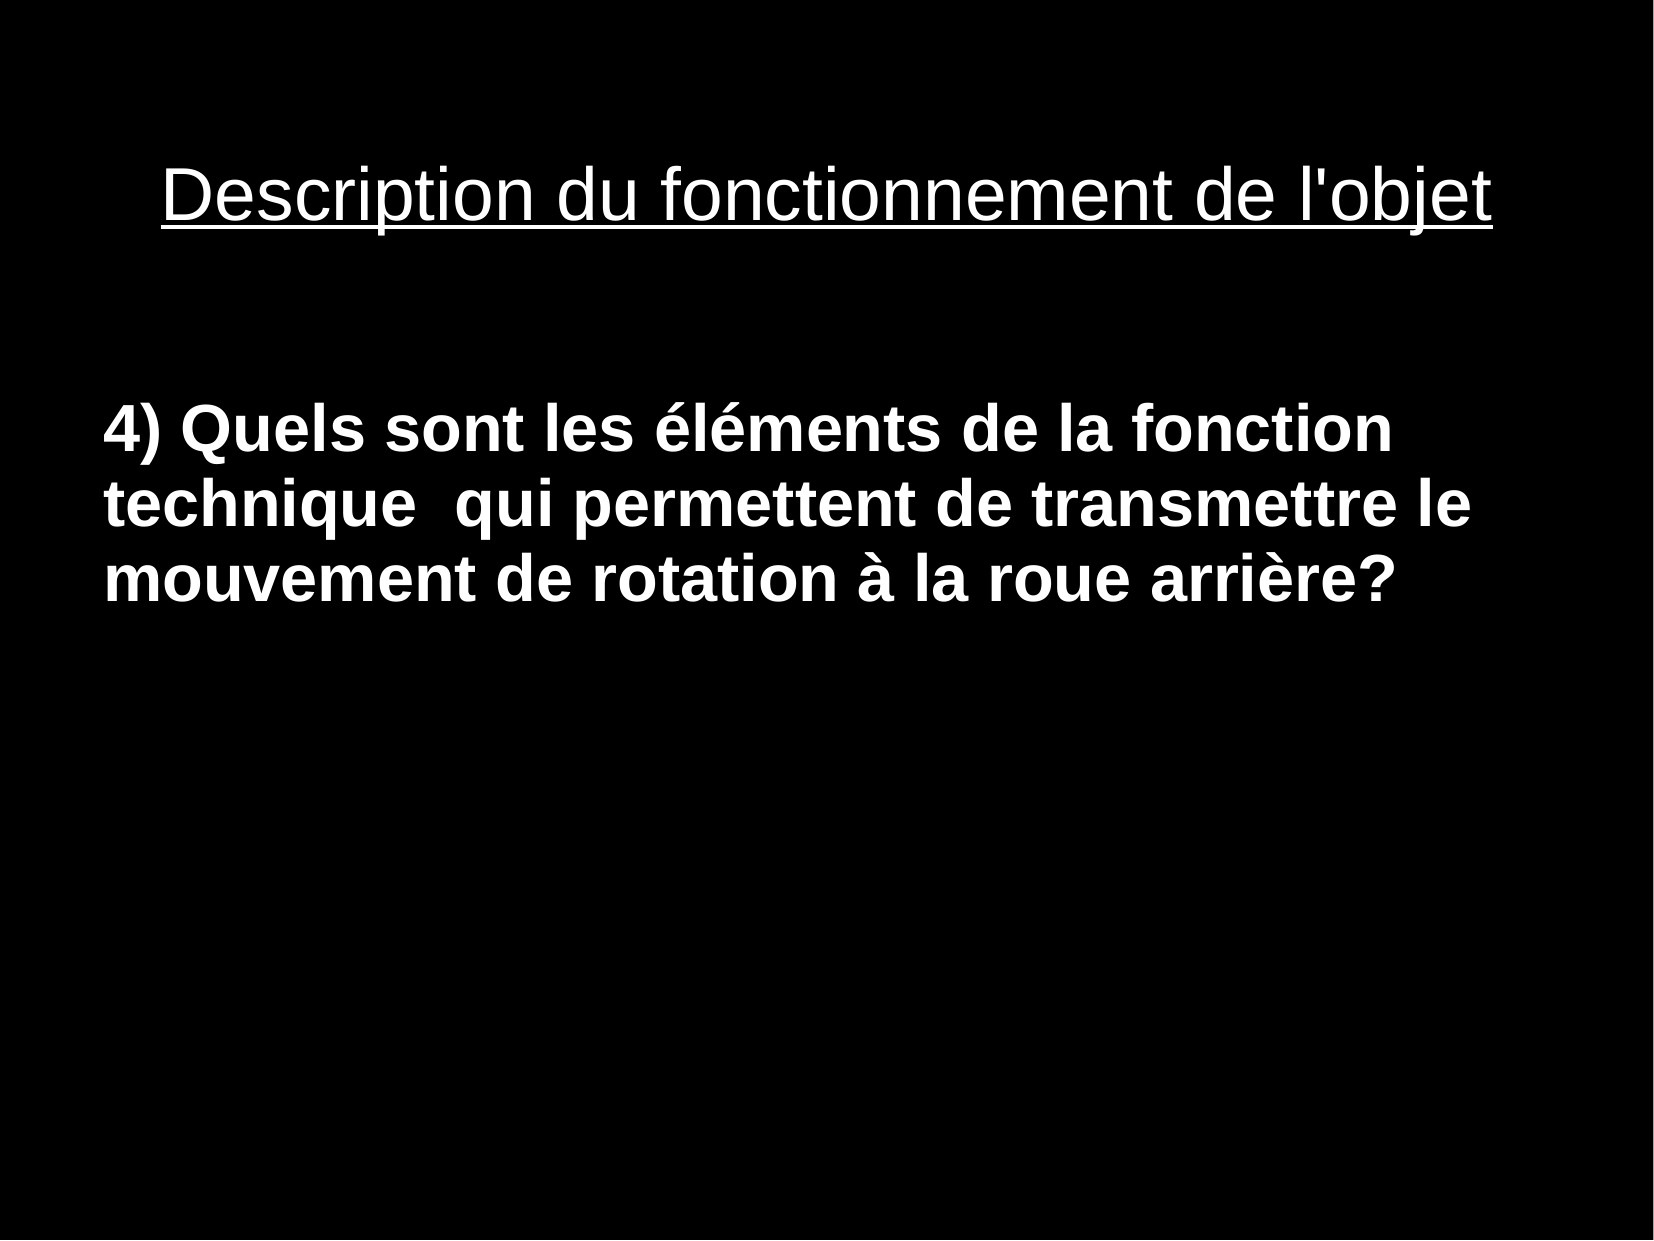

# Description du fonctionnement de l'objet
4) Quels sont les éléments de la fonction technique qui permettent de transmettre le mouvement de rotation à la roue arrière?